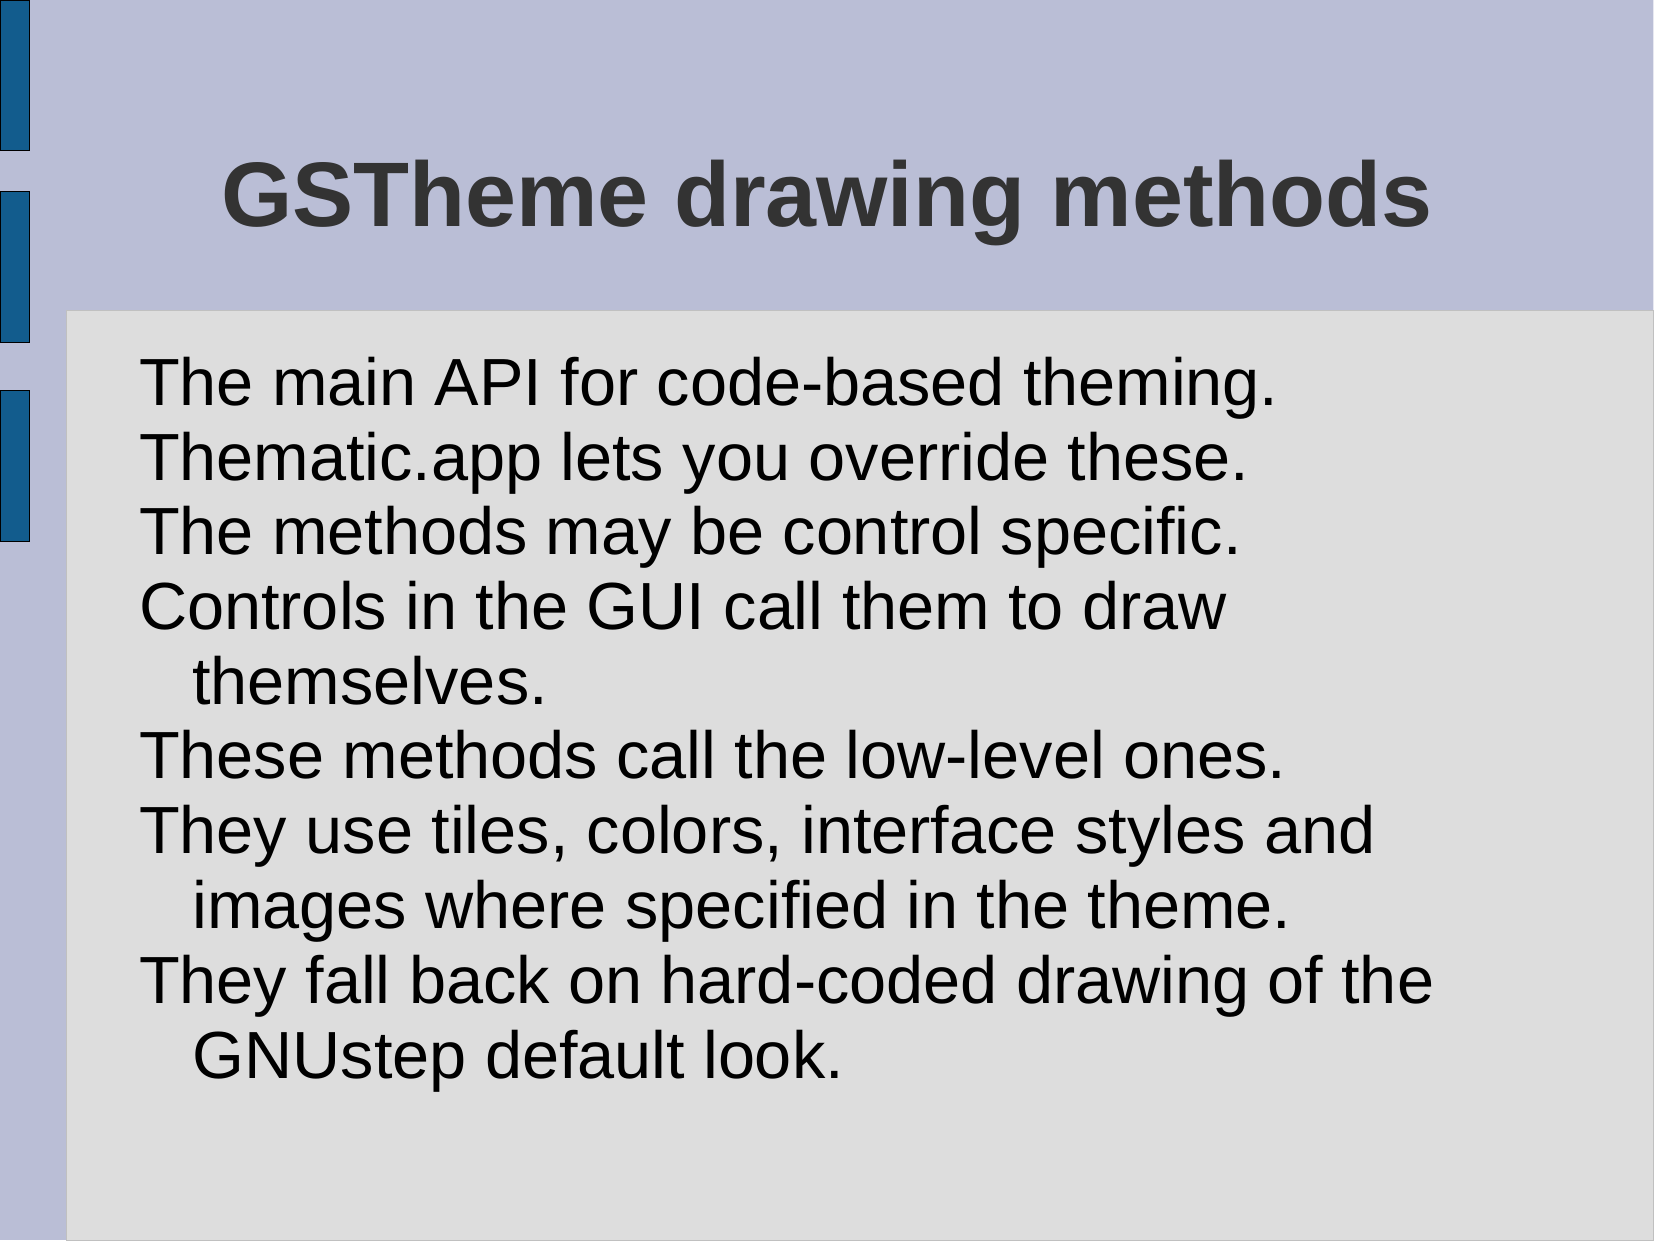

# GSTheme drawing methods
The main API for code-based theming.
Thematic.app lets you override these.
The methods may be control specific.
Controls in the GUI call them to draw themselves.
These methods call the low-level ones.
They use tiles, colors, interface styles and images where specified in the theme.
They fall back on hard-coded drawing of the GNUstep default look.